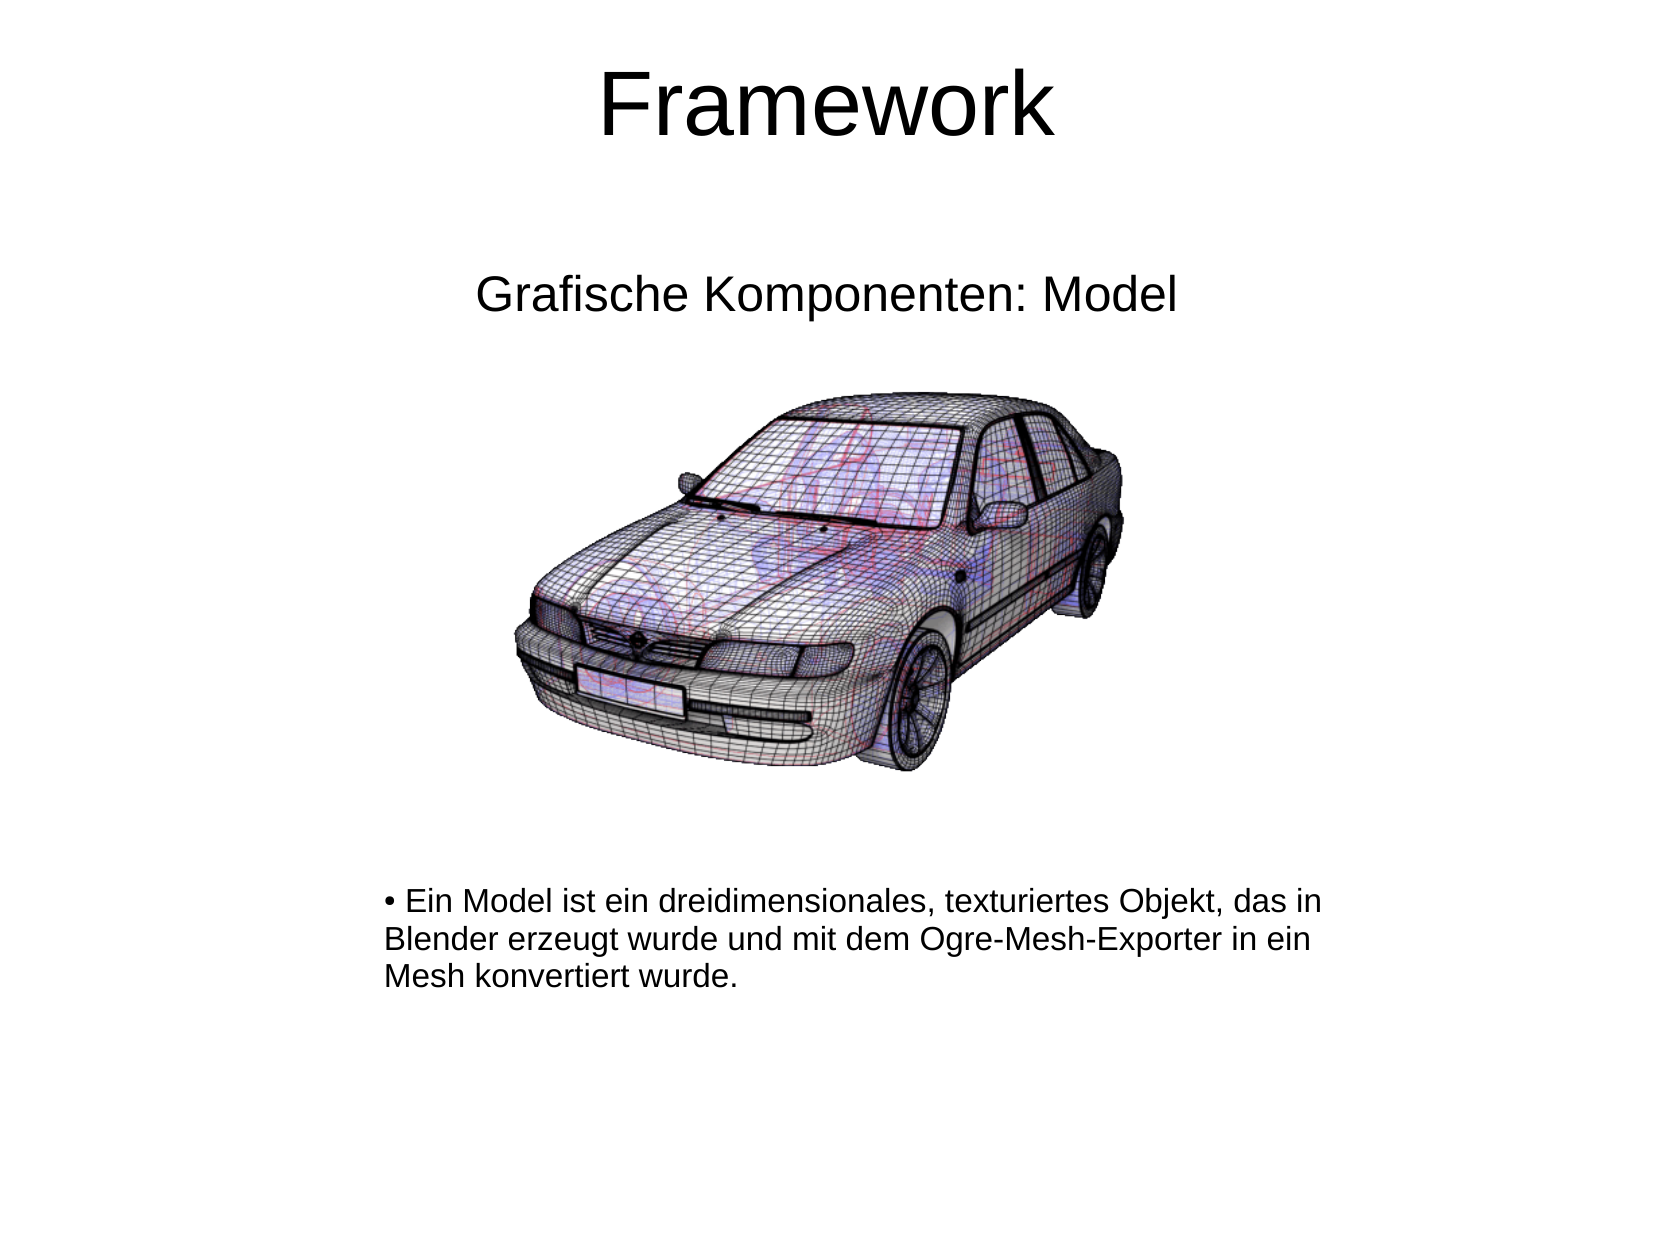

# Framework
Grafische Komponenten: Model
 Ein Model ist ein dreidimensionales, texturiertes Objekt, das in Blender erzeugt wurde und mit dem Ogre-Mesh-Exporter in ein Mesh konvertiert wurde.